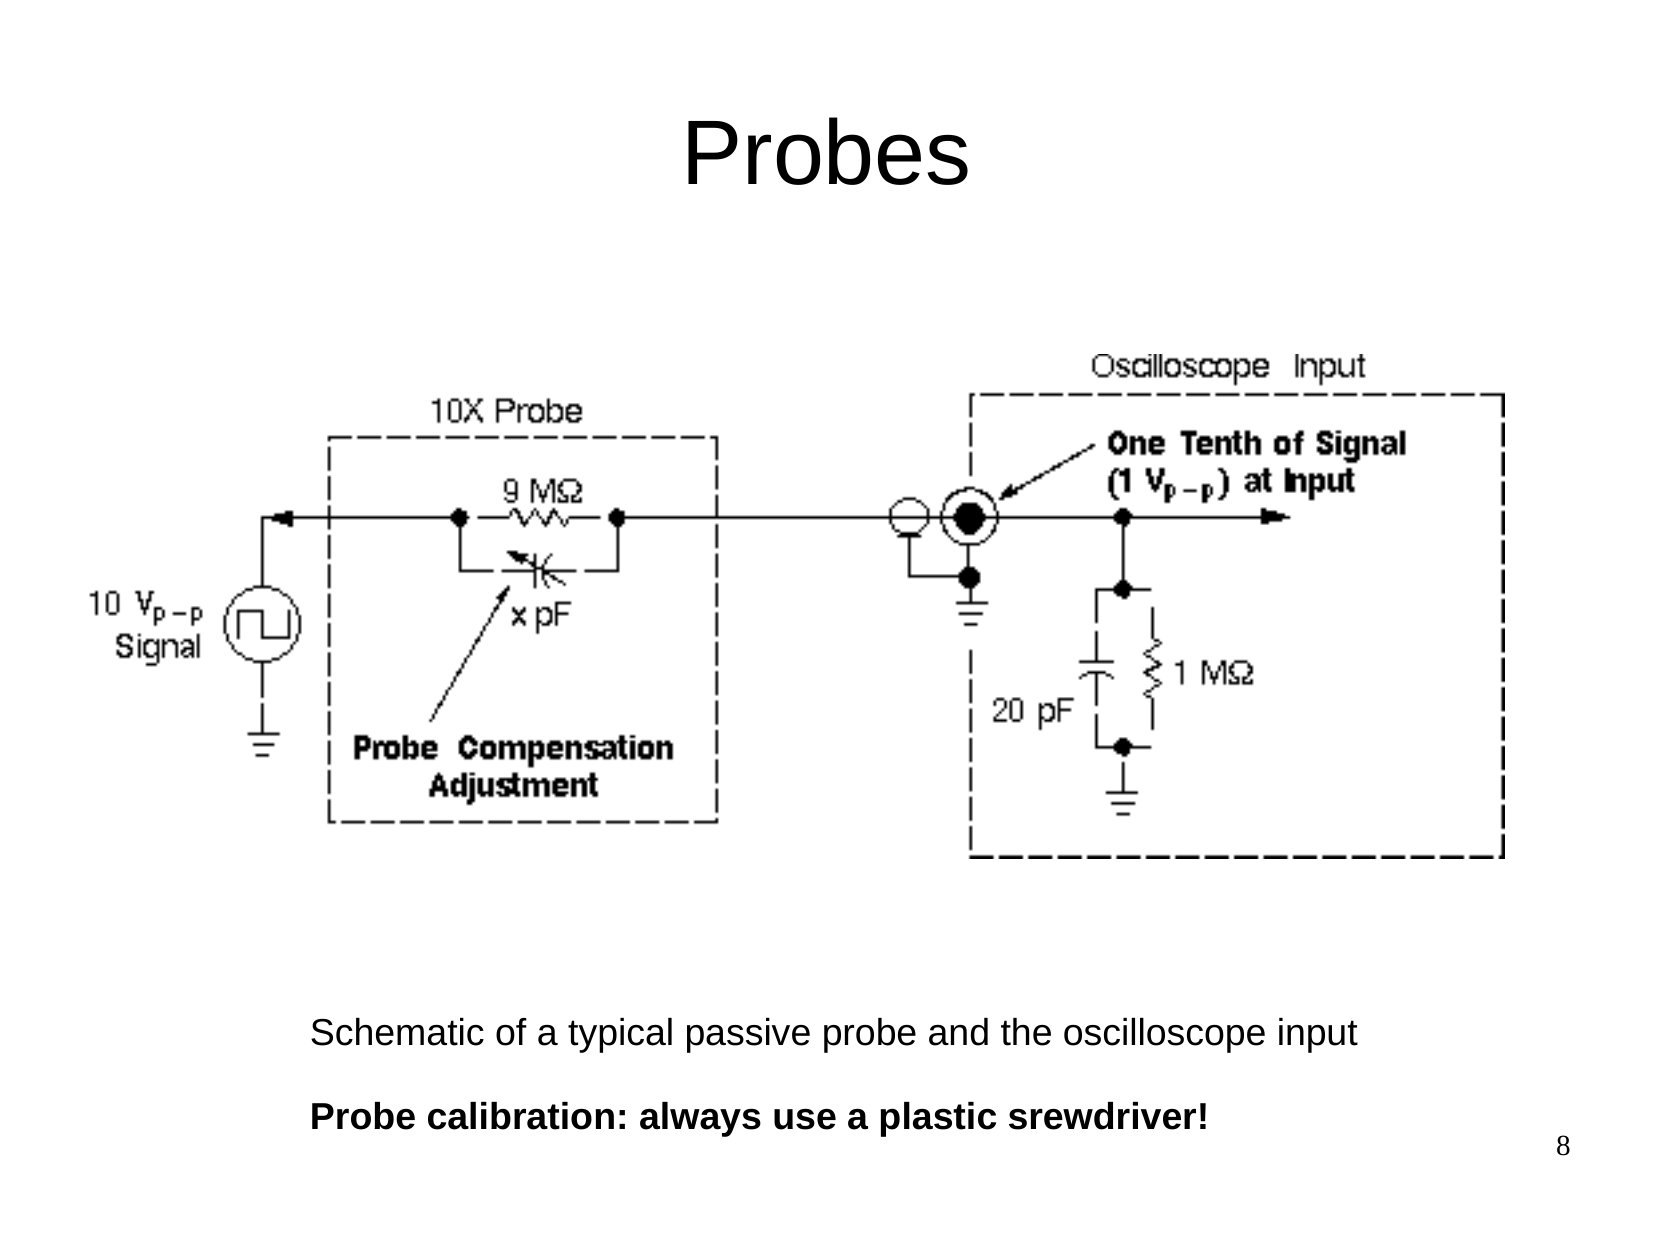

# Probes
Schematic of a typical passive probe and the oscilloscope input
Probe calibration: always use a plastic srewdriver!
8